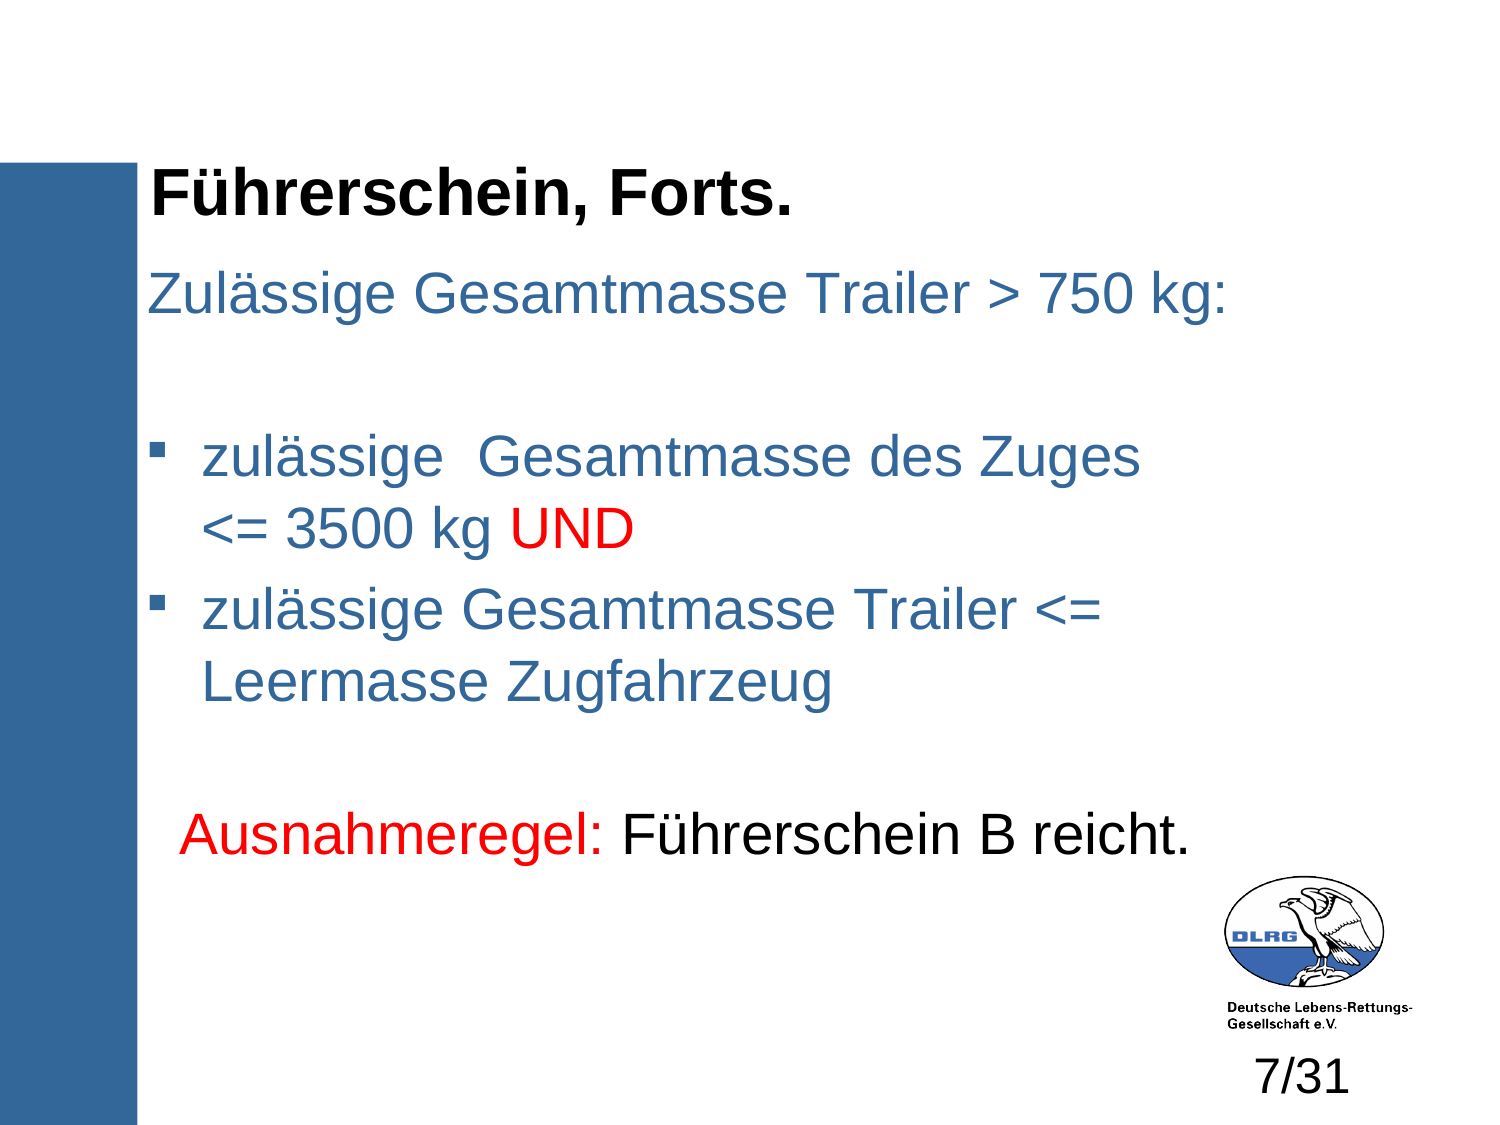

# Führerschein, Forts.
Zulässige Gesamtmasse Trailer > 750 kg:
zulässige Gesamtmasse des Zuges <= 3500 kg UND
zulässige Gesamtmasse Trailer <= Leermasse Zugfahrzeug
Ausnahmeregel: Führerschein B reicht.
7/31